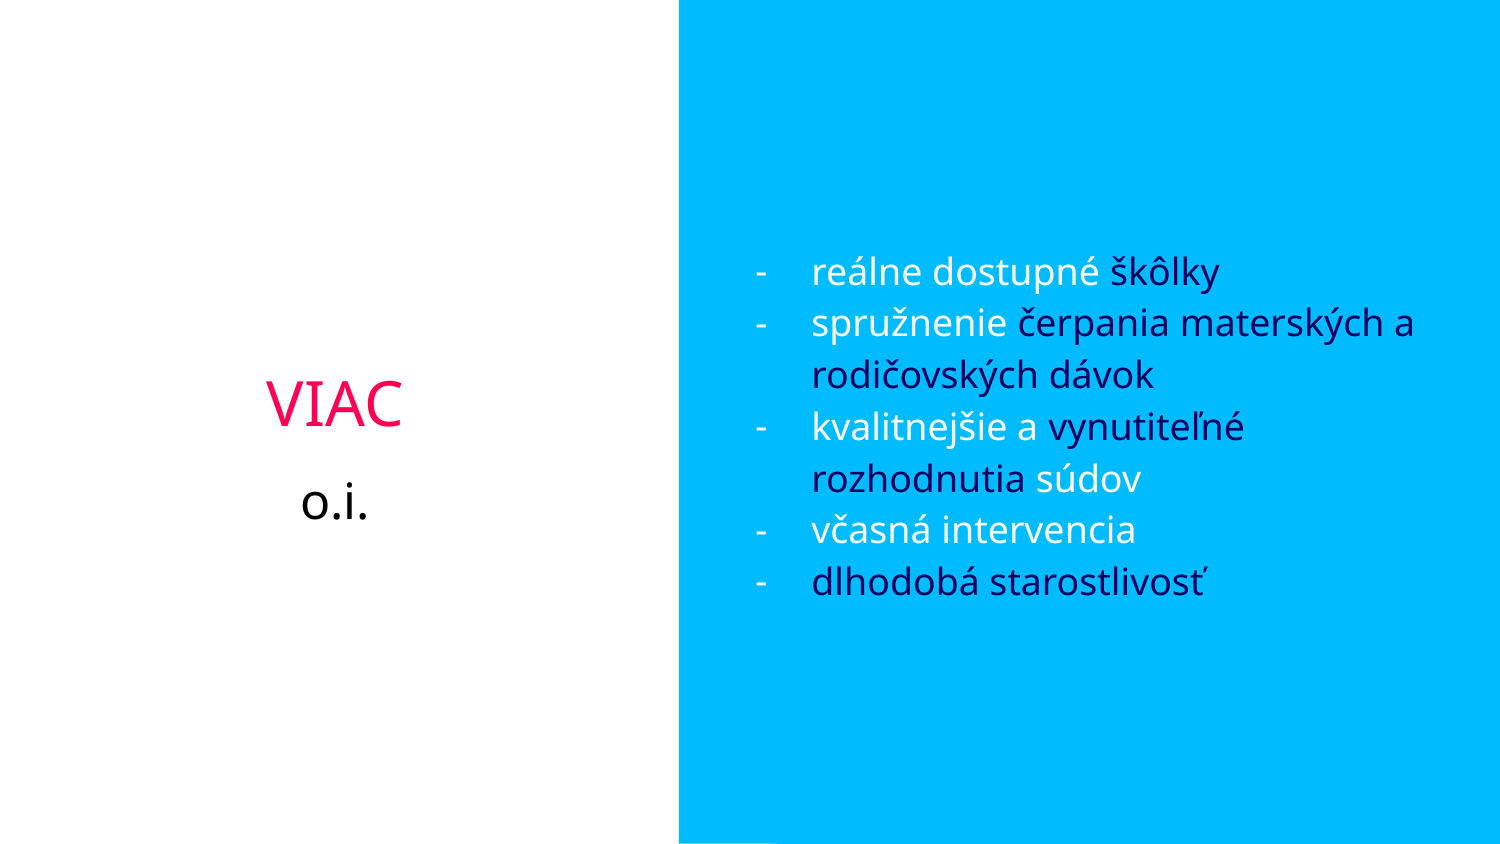

reálne dostupné škôlky
spružnenie čerpania materských a rodičovských dávok
kvalitnejšie a vynutiteľné rozhodnutia súdov
včasná intervencia
dlhodobá starostlivosť
# VIAC
o.i.